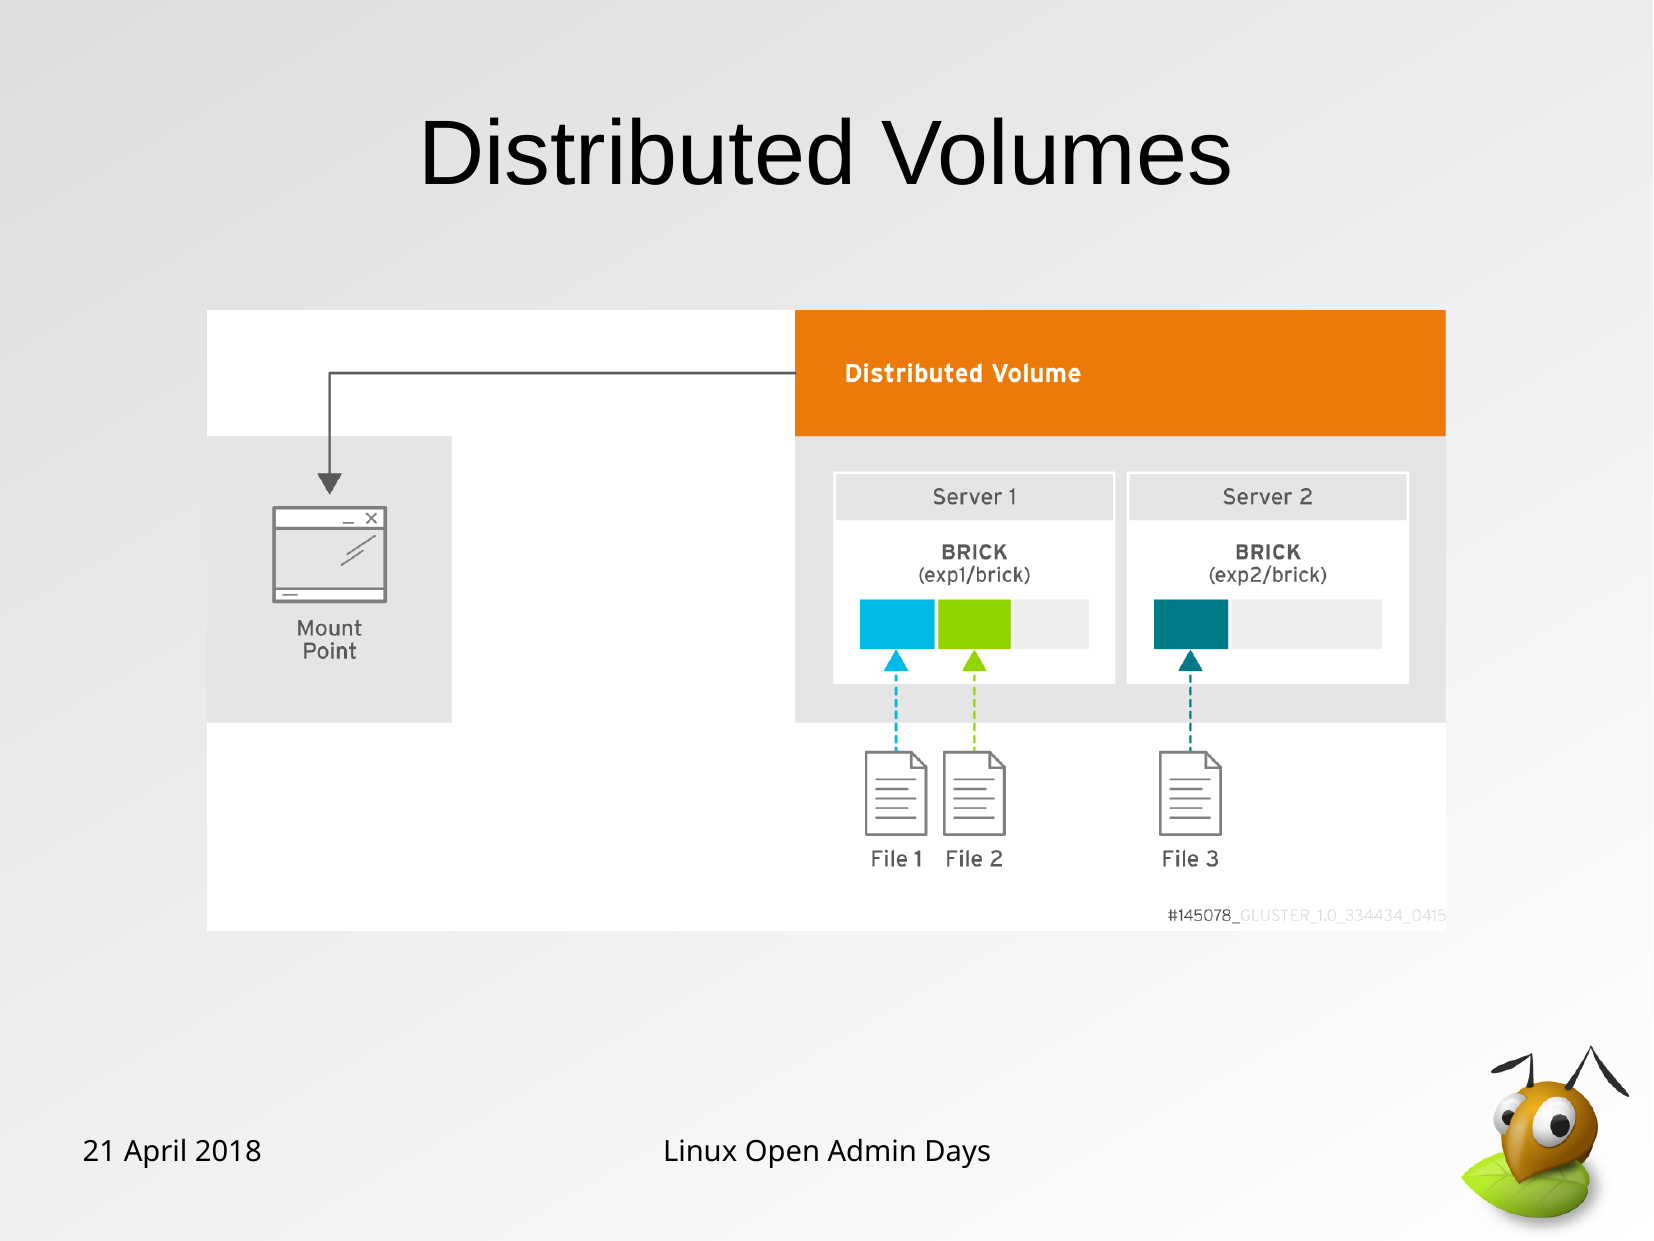

# Distributed Volumes
21 April 2018
Linux Open Admin Days